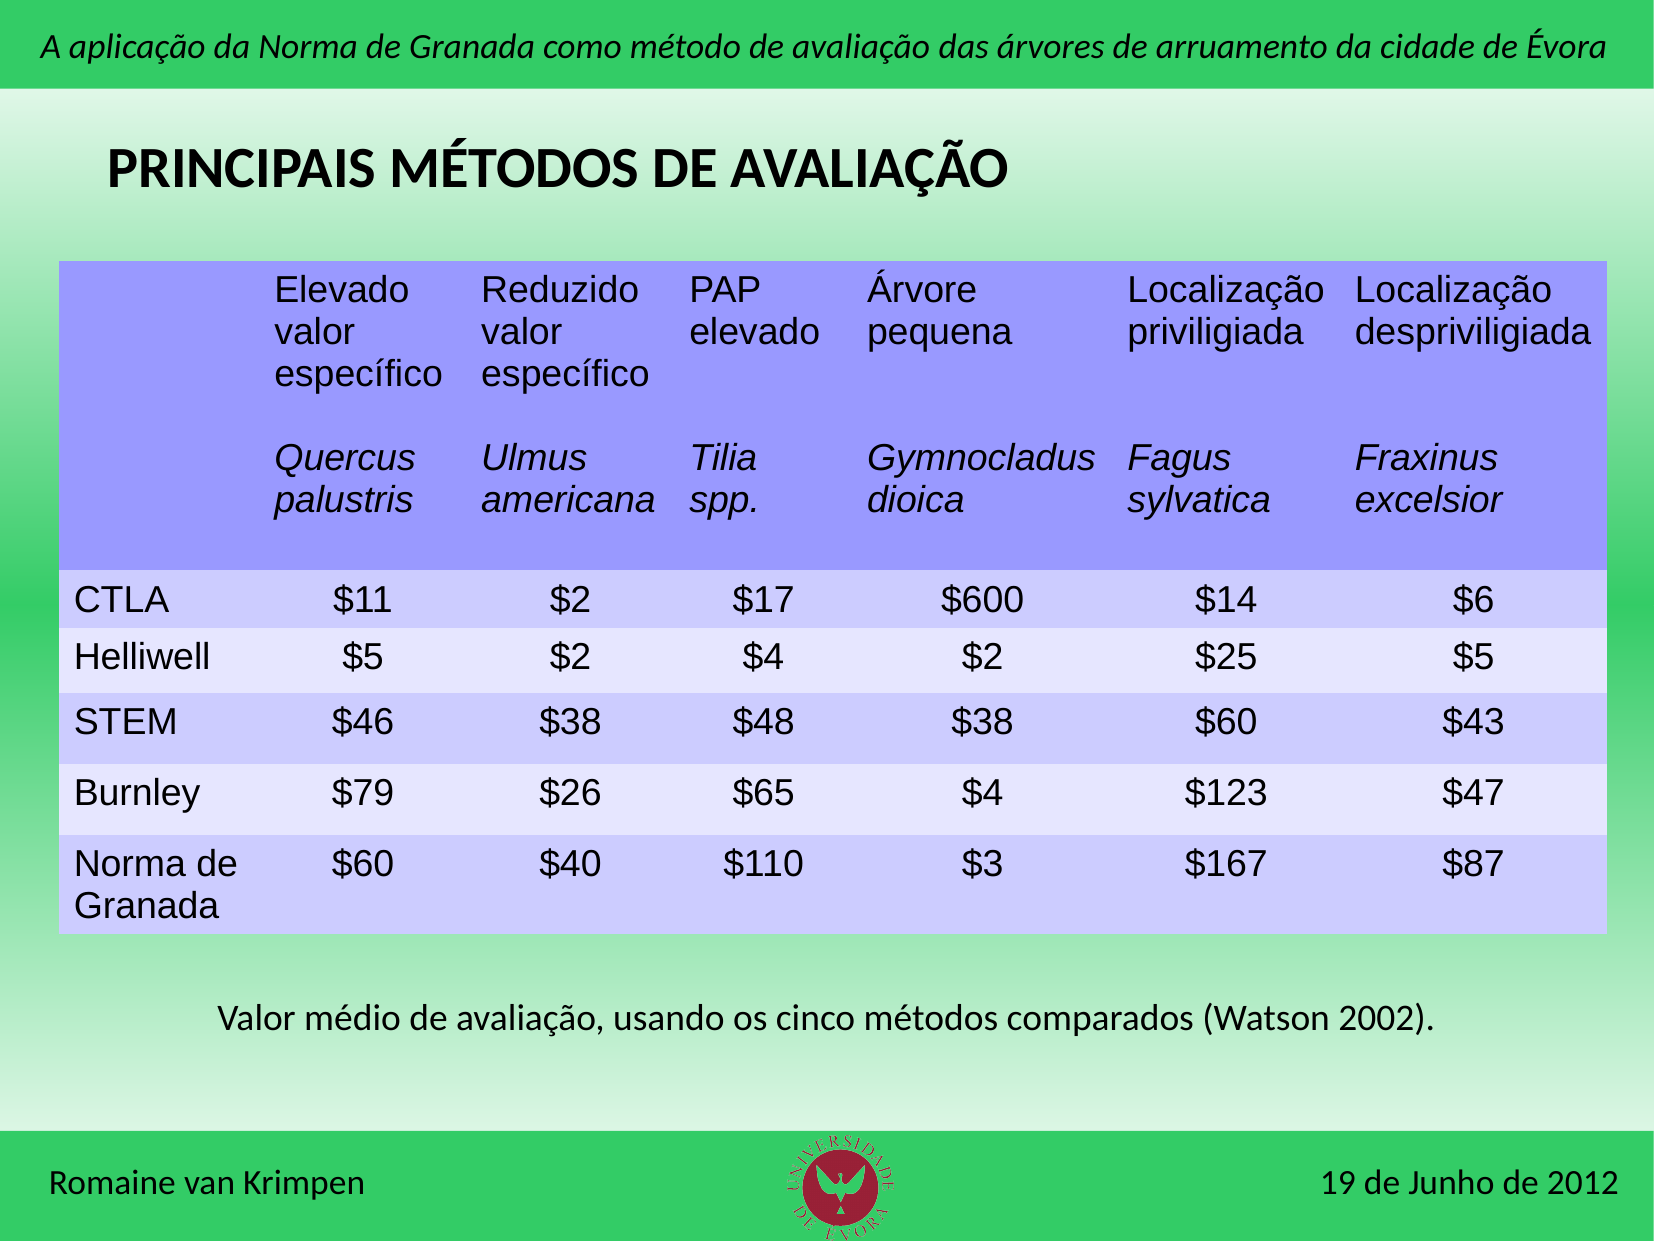

PRINCIPAIS MÉTODOS DE AVALIAÇÃO
| | Elevado valor específico Quercus palustris | Reduzido valor específico Ulmus americana | PAP elevado Tilia spp. | Árvore pequena Gymnocladus dioica | Localização priviligiada Fagus sylvatica | Localização despriviligiada Fraxinus excelsior |
| --- | --- | --- | --- | --- | --- | --- |
| CTLA | $11 | $2 | $17 | $600 | $14 | $6 |
| Helliwell | $5 | $2 | $4 | $2 | $25 | $5 |
| STEM | $46 | $38 | $48 | $38 | $60 | $43 |
| Burnley | $79 | $26 | $65 | $4 | $123 | $47 |
| Norma de Granada | $60 | $40 | $110 | $3 | $167 | $87 |
Valor médio de avaliação, usando os cinco métodos comparados (Watson 2002).